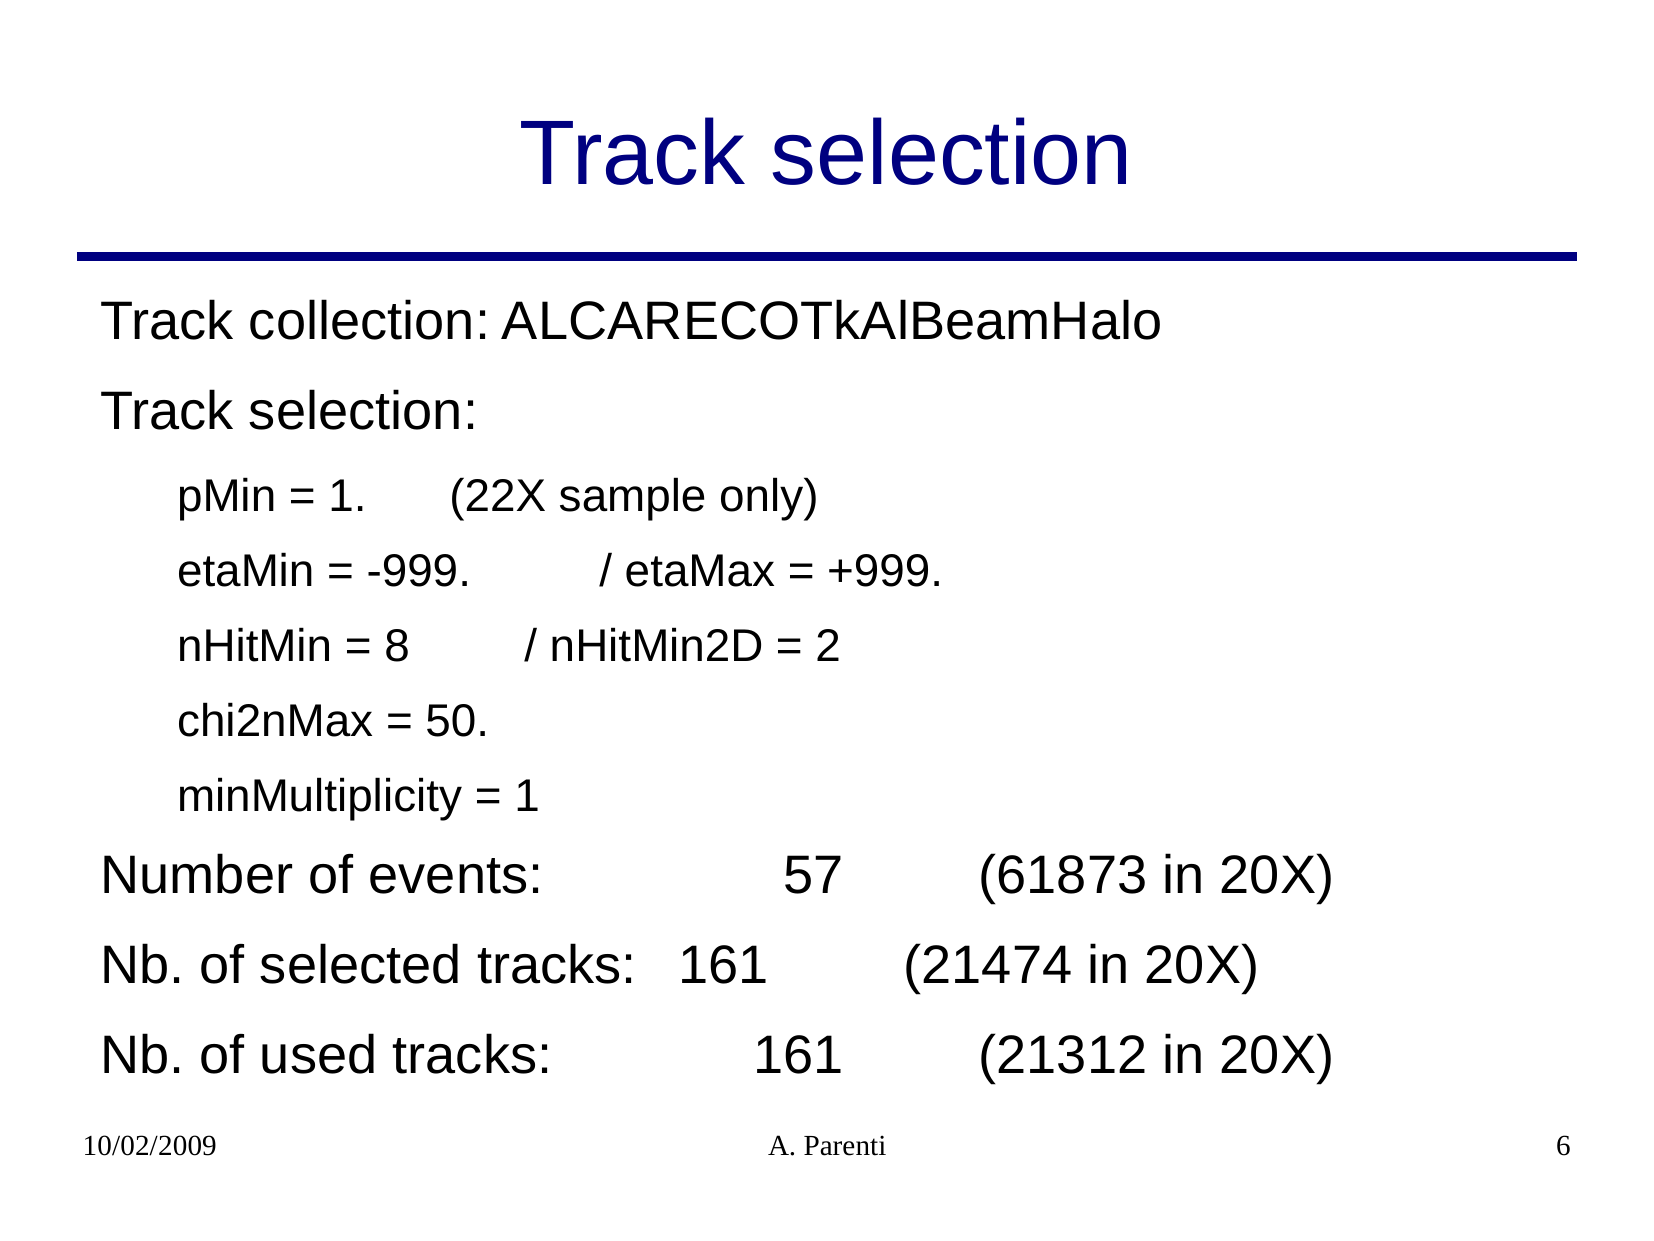

# Track selection
Track collection: ALCARECOTkAlBeamHalo
Track selection:
pMin = 1.		(22X sample only)
etaMin = -999.		/ etaMax = +999.
nHitMin = 8		/ nHitMin2D = 2
chi2nMax = 50.
minMultiplicity = 1
Number of events:			 57		(61873 in 20X)
Nb. of selected tracks:	161		(21474 in 20X)
Nb. of used tracks:			161		(21312 in 20X)
6